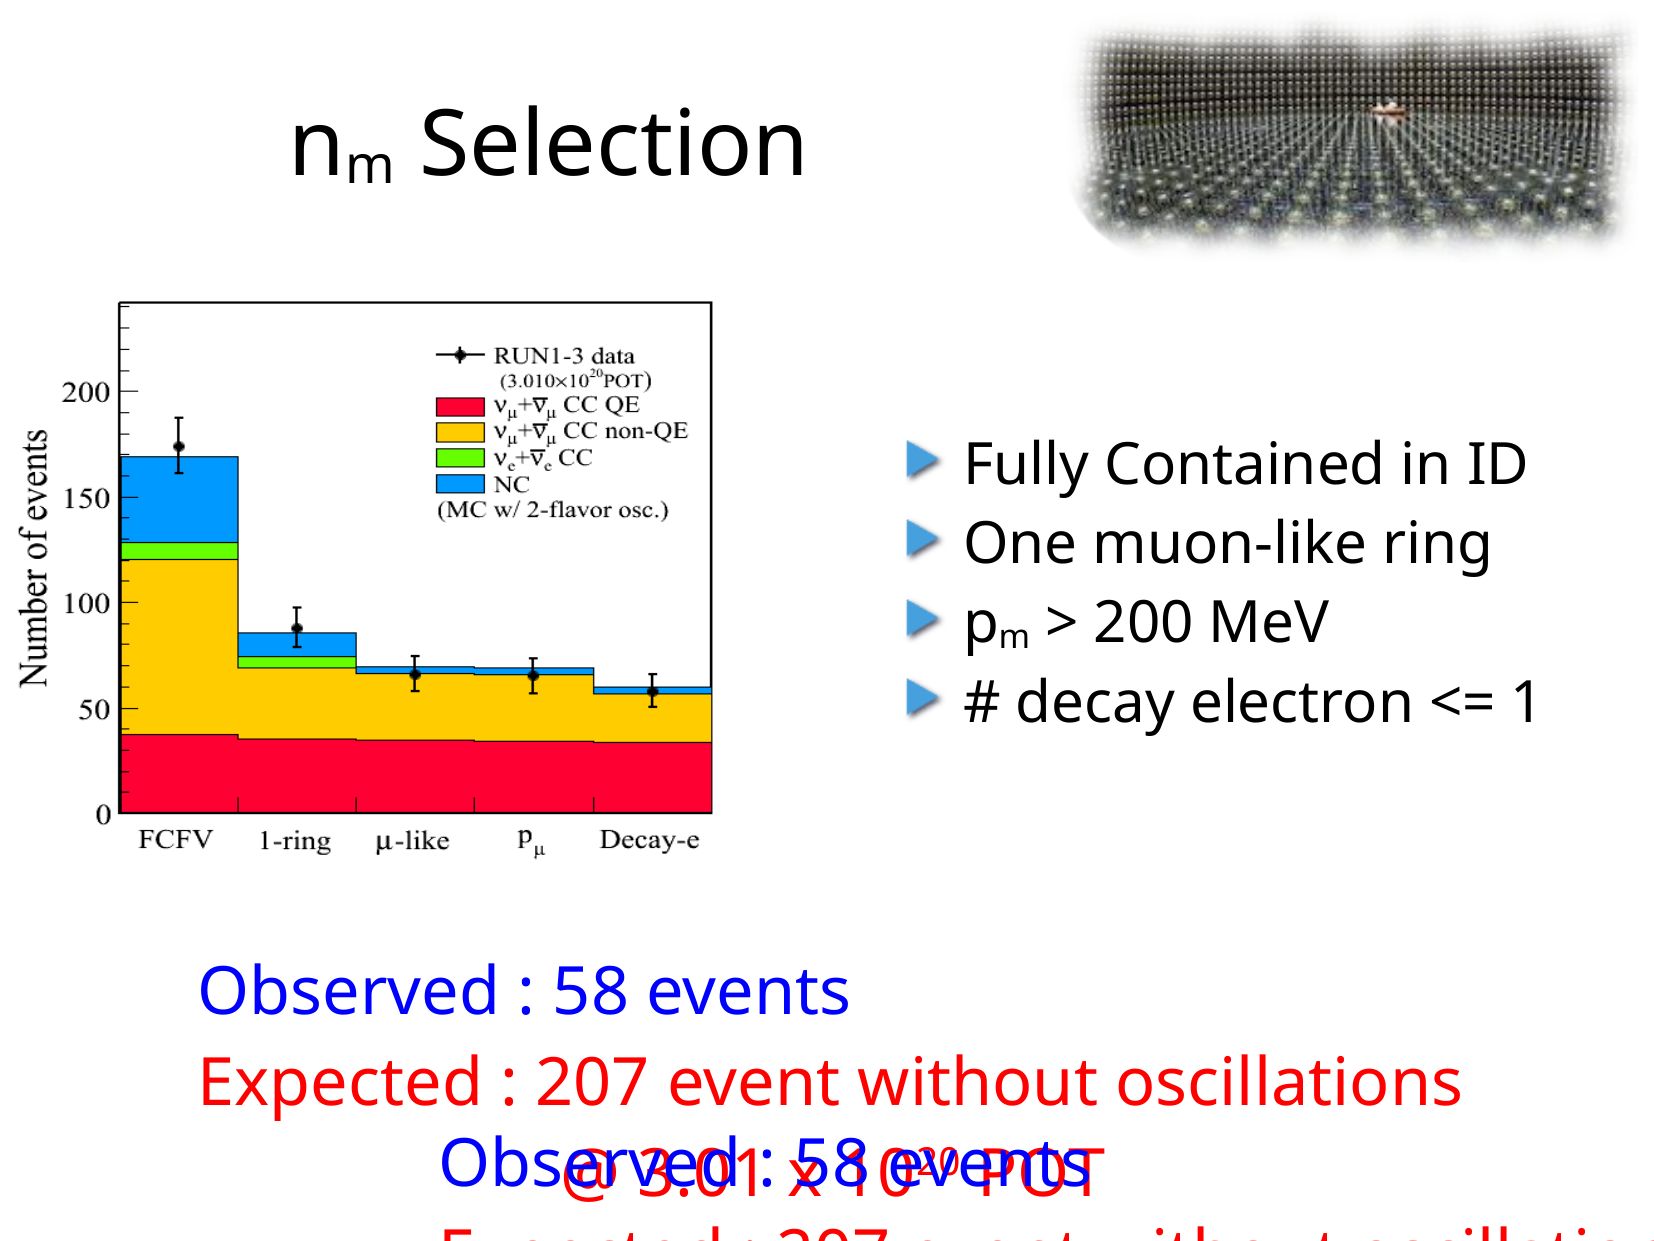

# nm Selection
 Fully Contained in ID
 One muon-like ring
 pm > 200 MeV
 # decay electron <= 1
Observed : 58 events
Expected : 207 event without oscillations
 @ 3.01 x 1020 POT
Observed : 58 events
Expected : 207 event without oscillations
 @ 3.01 x 1020 POT